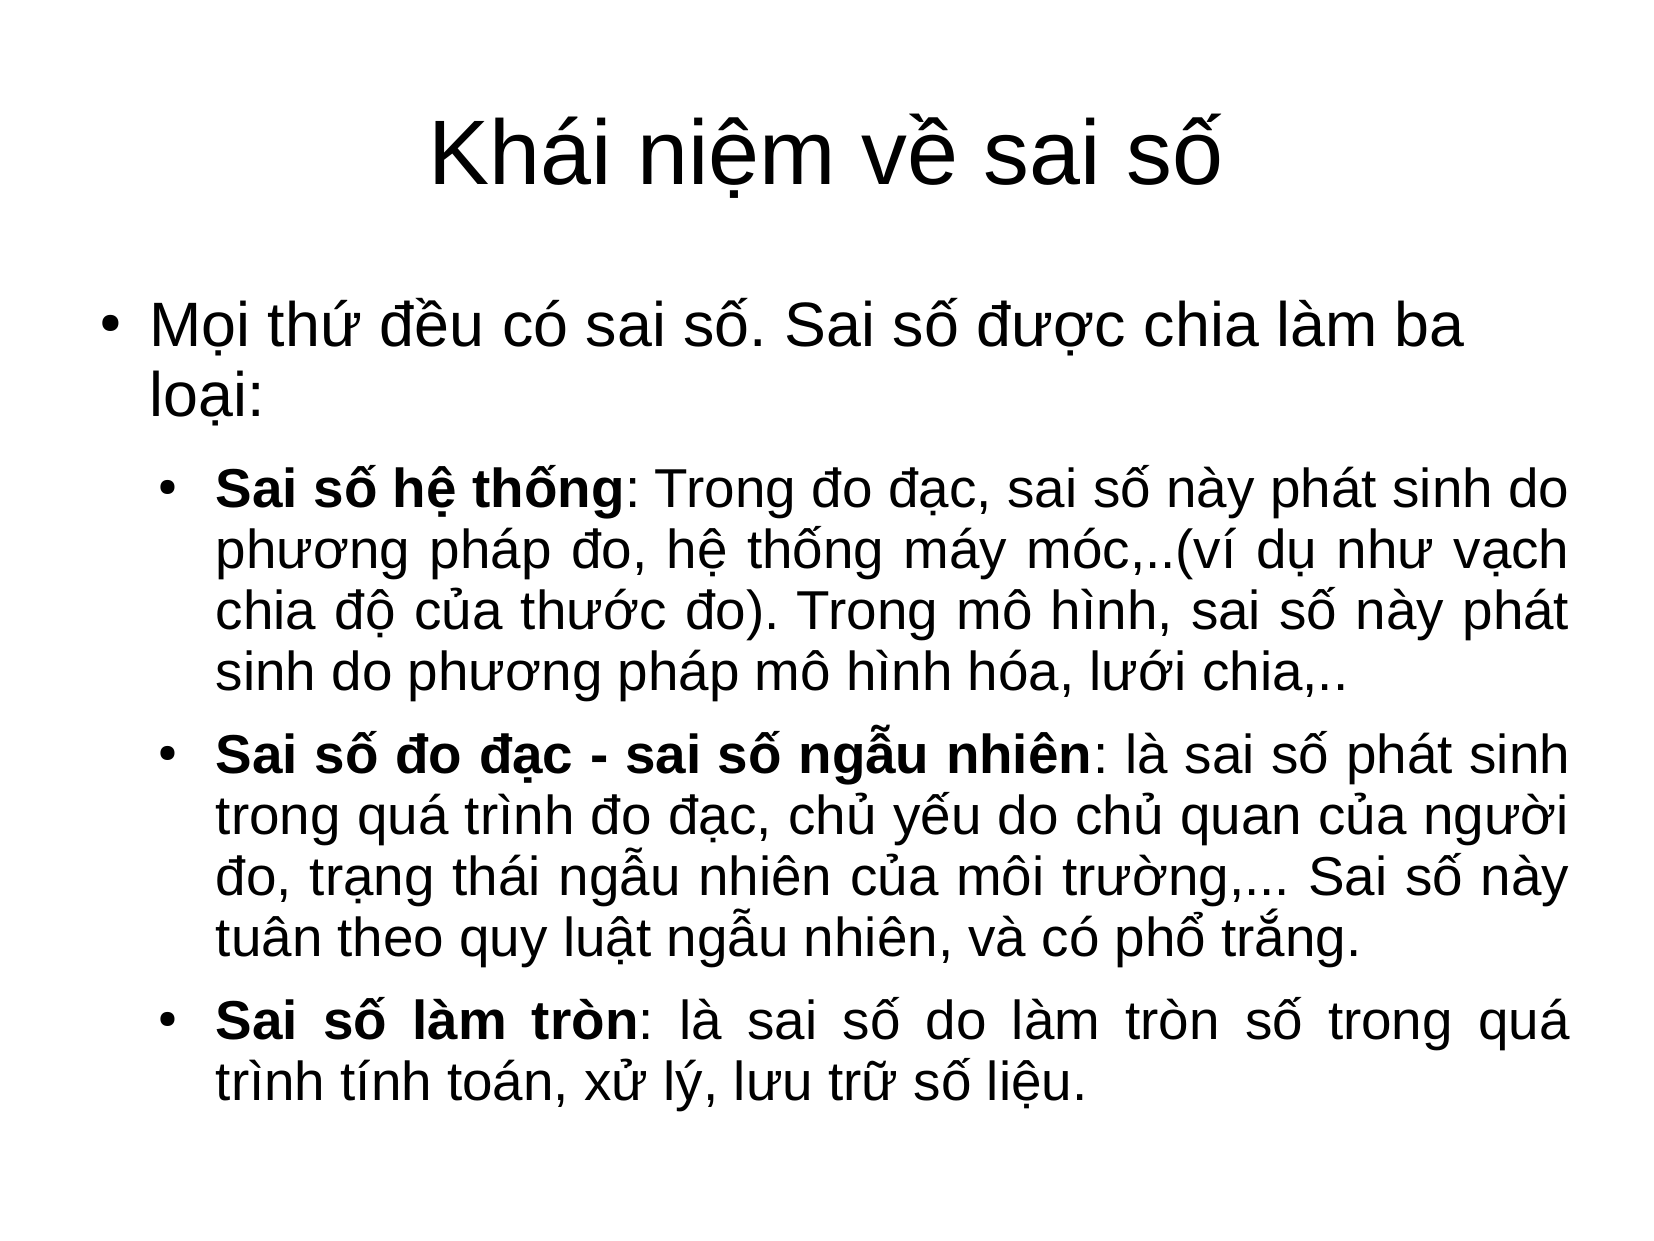

# Khái niệm về sai số
Mọi thứ đều có sai số. Sai số được chia làm ba loại:
Sai số hệ thống: Trong đo đạc, sai số này phát sinh do phương pháp đo, hệ thống máy móc,..(ví dụ như vạch chia độ của thước đo). Trong mô hình, sai số này phát sinh do phương pháp mô hình hóa, lưới chia,..
Sai số đo đạc - sai số ngẫu nhiên: là sai số phát sinh trong quá trình đo đạc, chủ yếu do chủ quan của người đo, trạng thái ngẫu nhiên của môi trường,... Sai số này tuân theo quy luật ngẫu nhiên, và có phổ trắng.
Sai số làm tròn: là sai số do làm tròn số trong quá trình tính toán, xử lý, lưu trữ số liệu.